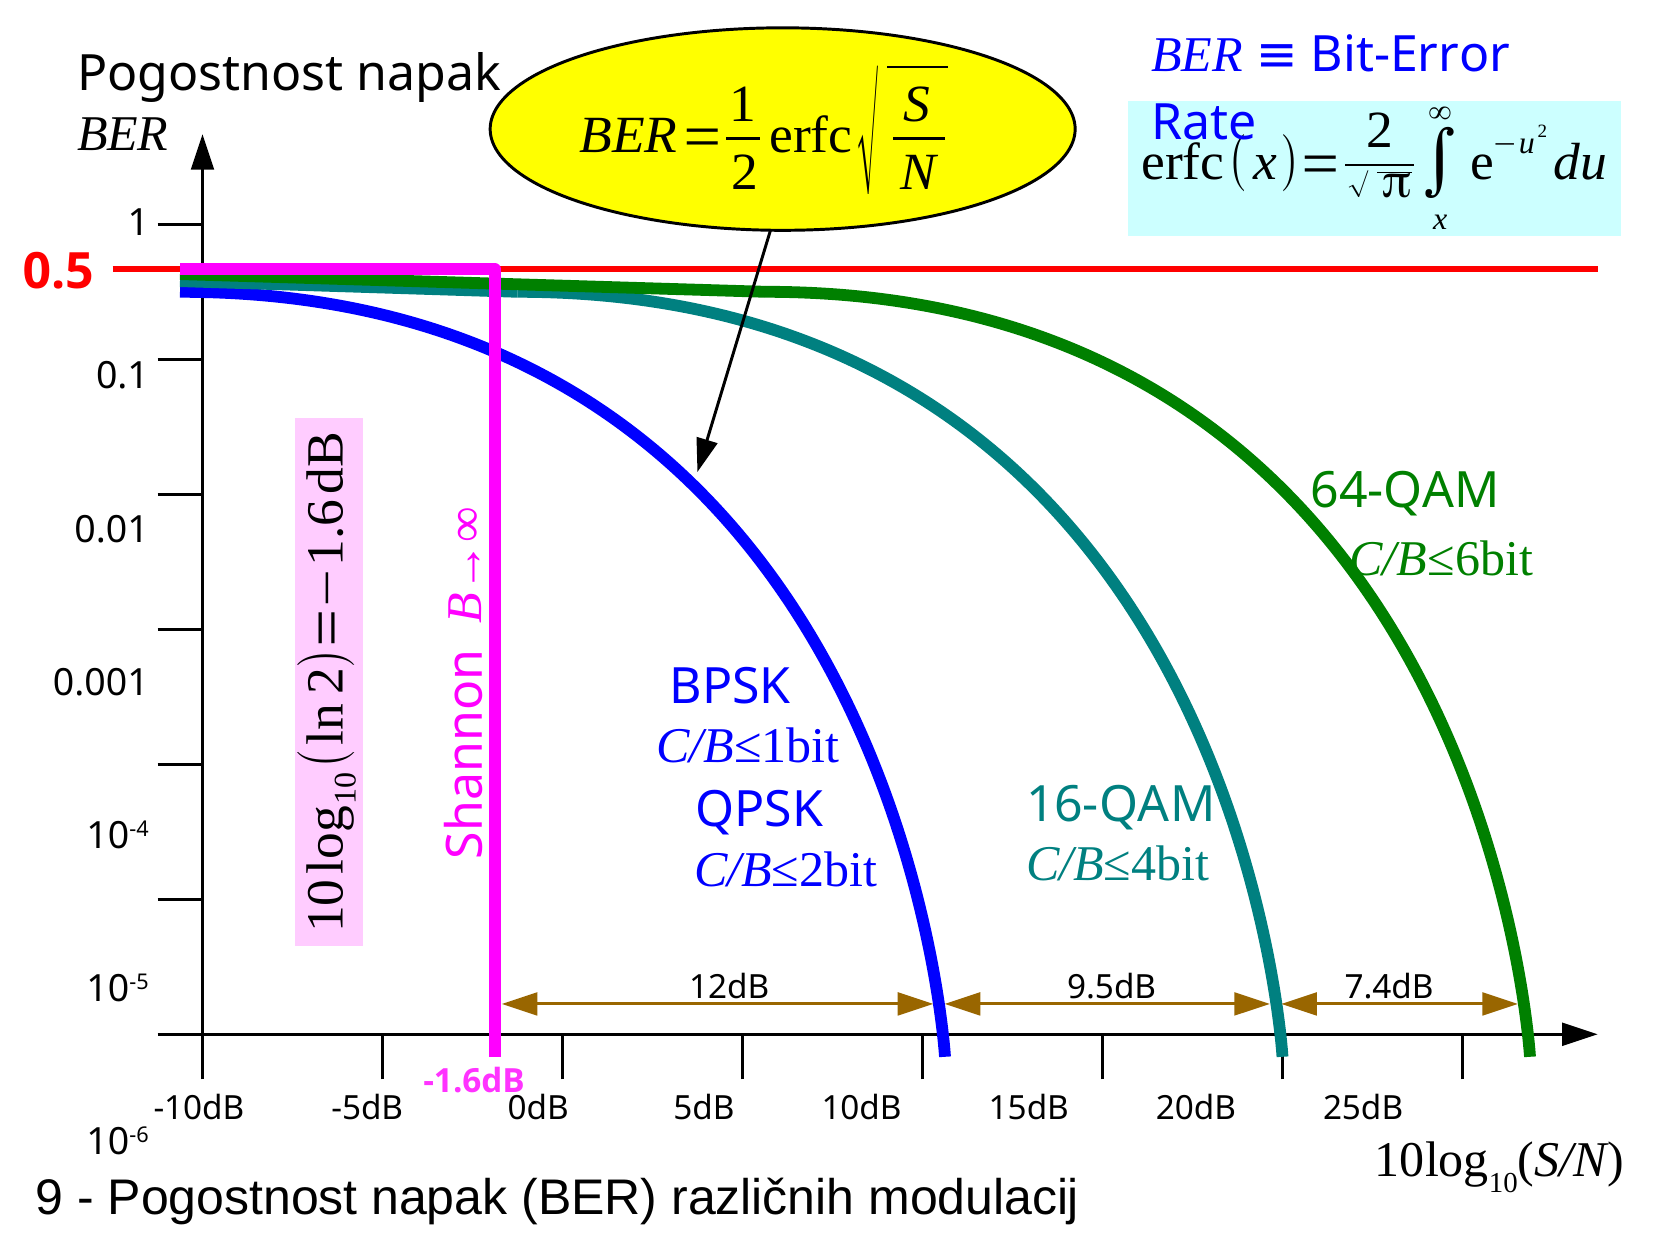

BER ≡ Bit-Error Rate
Pogostnost napak
BER
1
0.1
0.01
0.001
10-4
10-5
10-6
0.5
64-QAM
 C/B≤6bit
Shannon B→∞
 BPSK
C/B≤1bit
 QPSK
 C/B≤2bit
16-QAM
C/B≤4bit
12dB
9.5dB
7.4dB
-1.6dB
-10dB -5dB 0dB 5dB 10dB 15dB 20dB 25dB
10log10(S/N)
9 - Pogostnost napak (BER) različnih modulacij